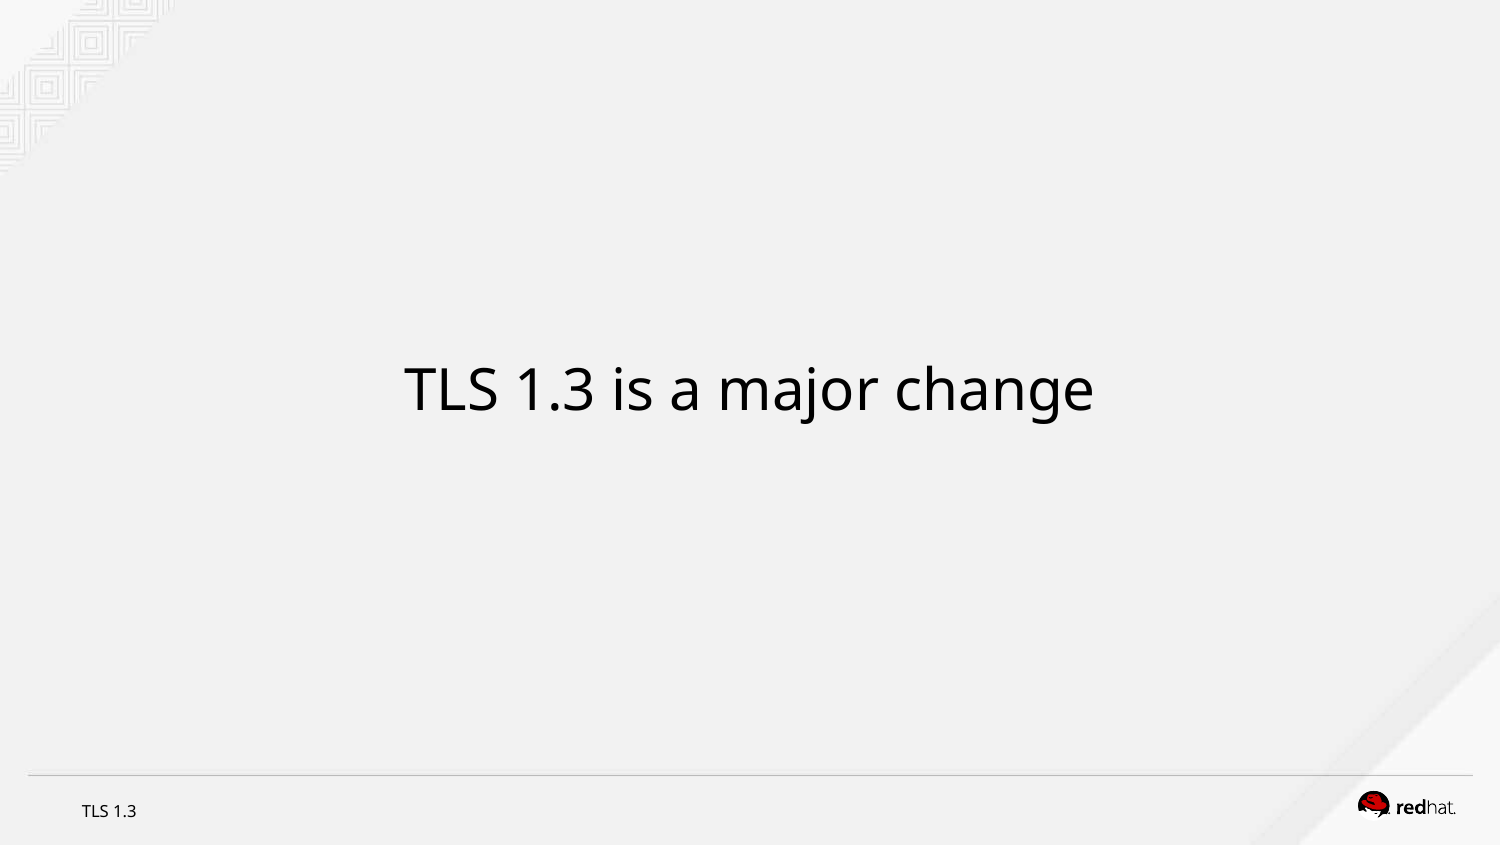

# TLS 1.3 is a major change
TLS 1.3